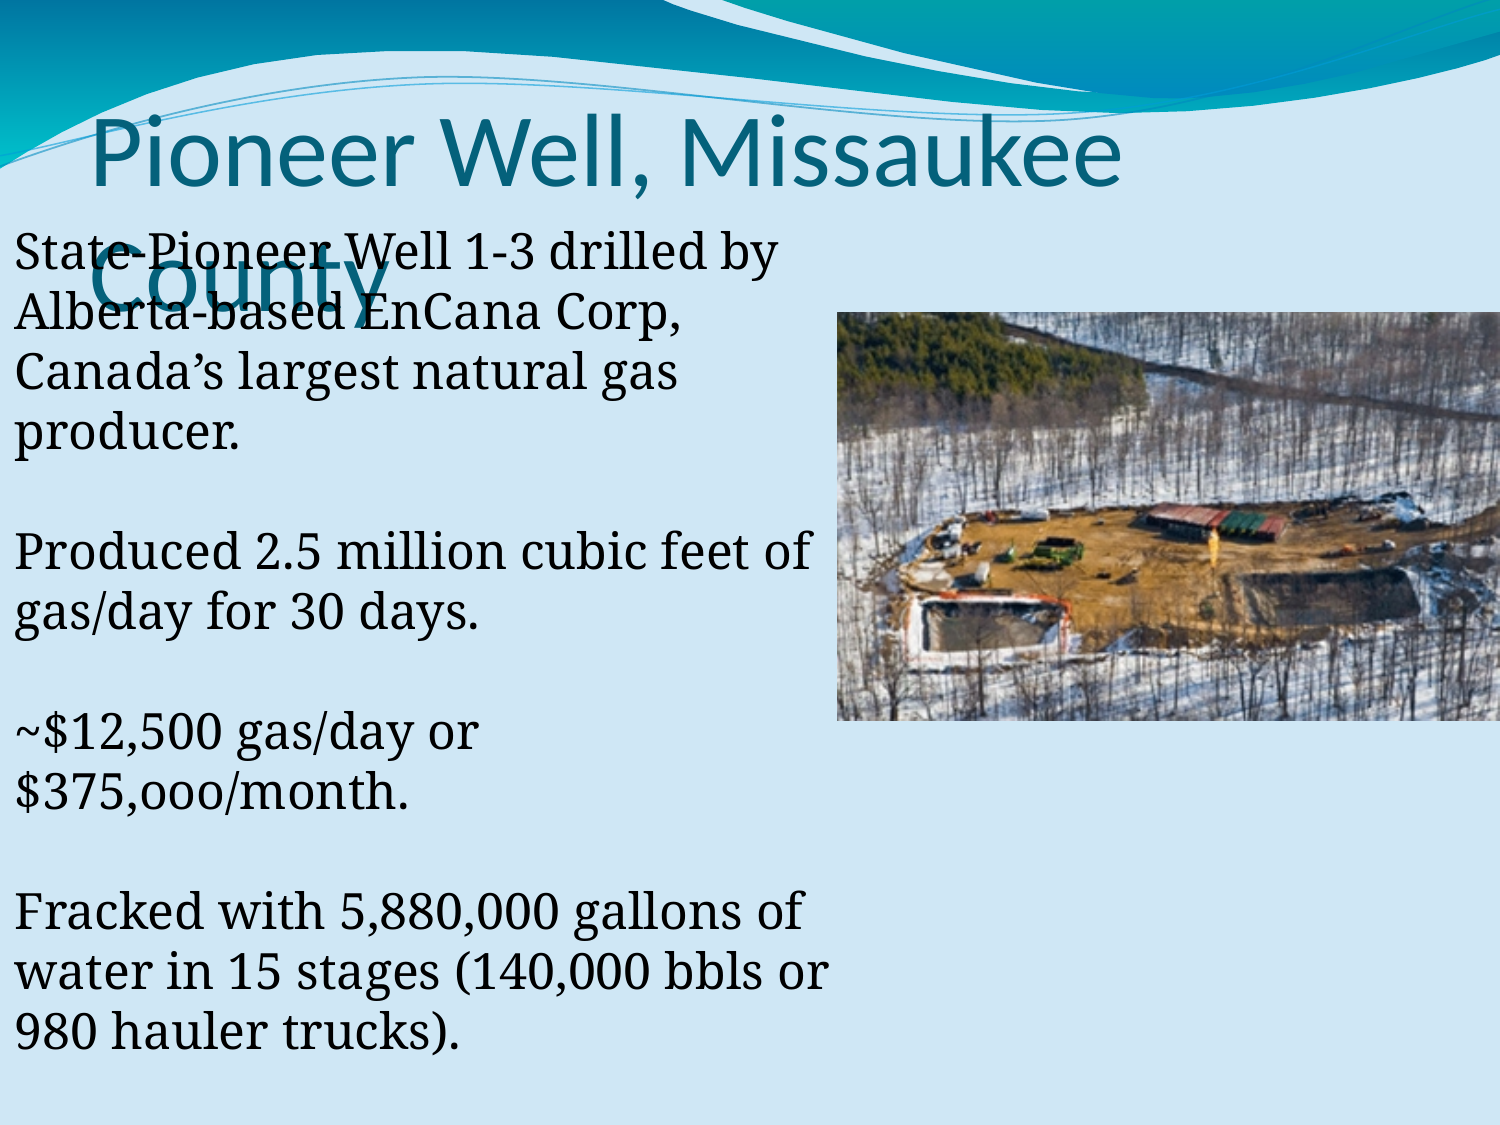

# Pioneer Well, Missaukee County
State-Pioneer Well 1-3 drilled by Alberta-based EnCana Corp, Canada’s largest natural gas producer.
Produced 2.5 million cubic feet of gas/day for 30 days.
~$12,500 gas/day or $375,ooo/month.
Fracked with 5,880,000 gallons of water in 15 stages (140,000 bbls or 980 hauler trucks).